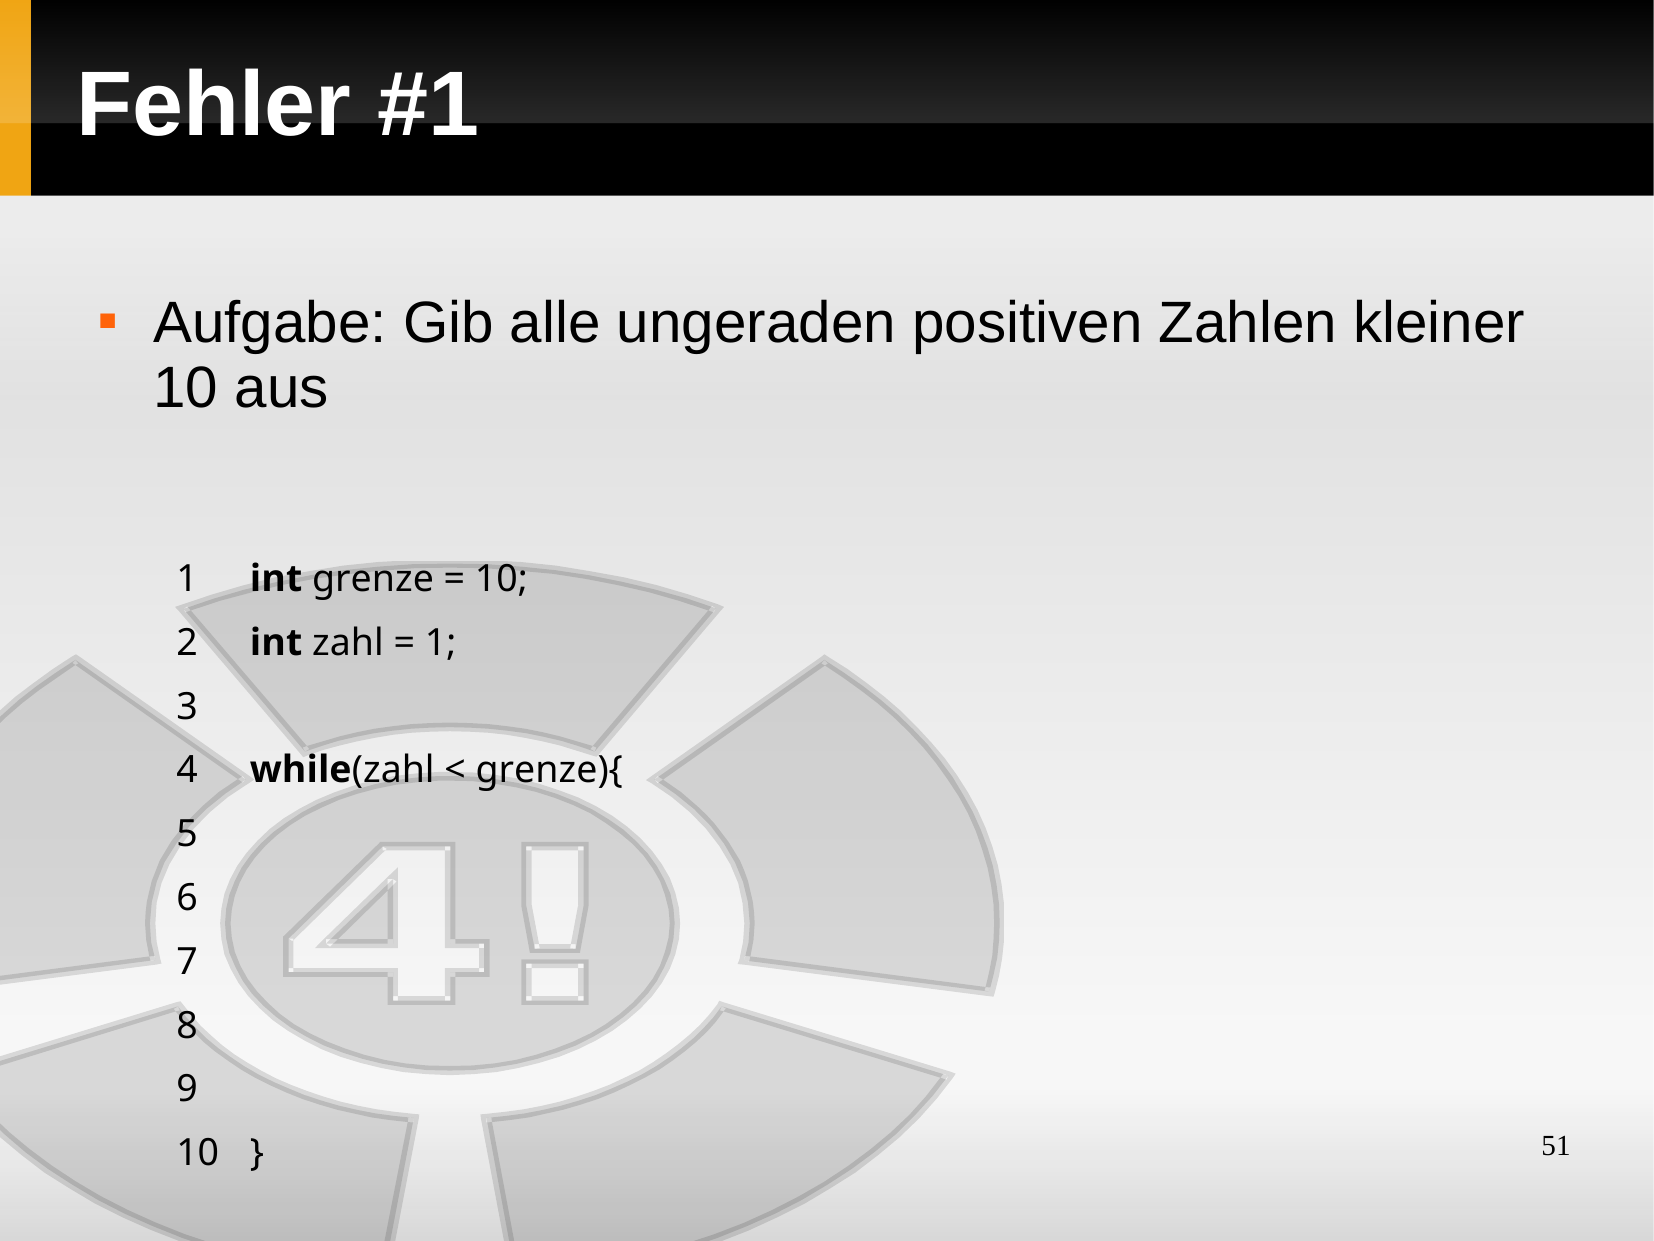

# Fehler #1
Aufgabe: Gib alle ungeraden positiven Zahlen kleiner 10 aus
1	int grenze = 10;
2	int zahl = 1;
3
4	while(zahl < grenze){
5
6
7
8
9
10	}
51